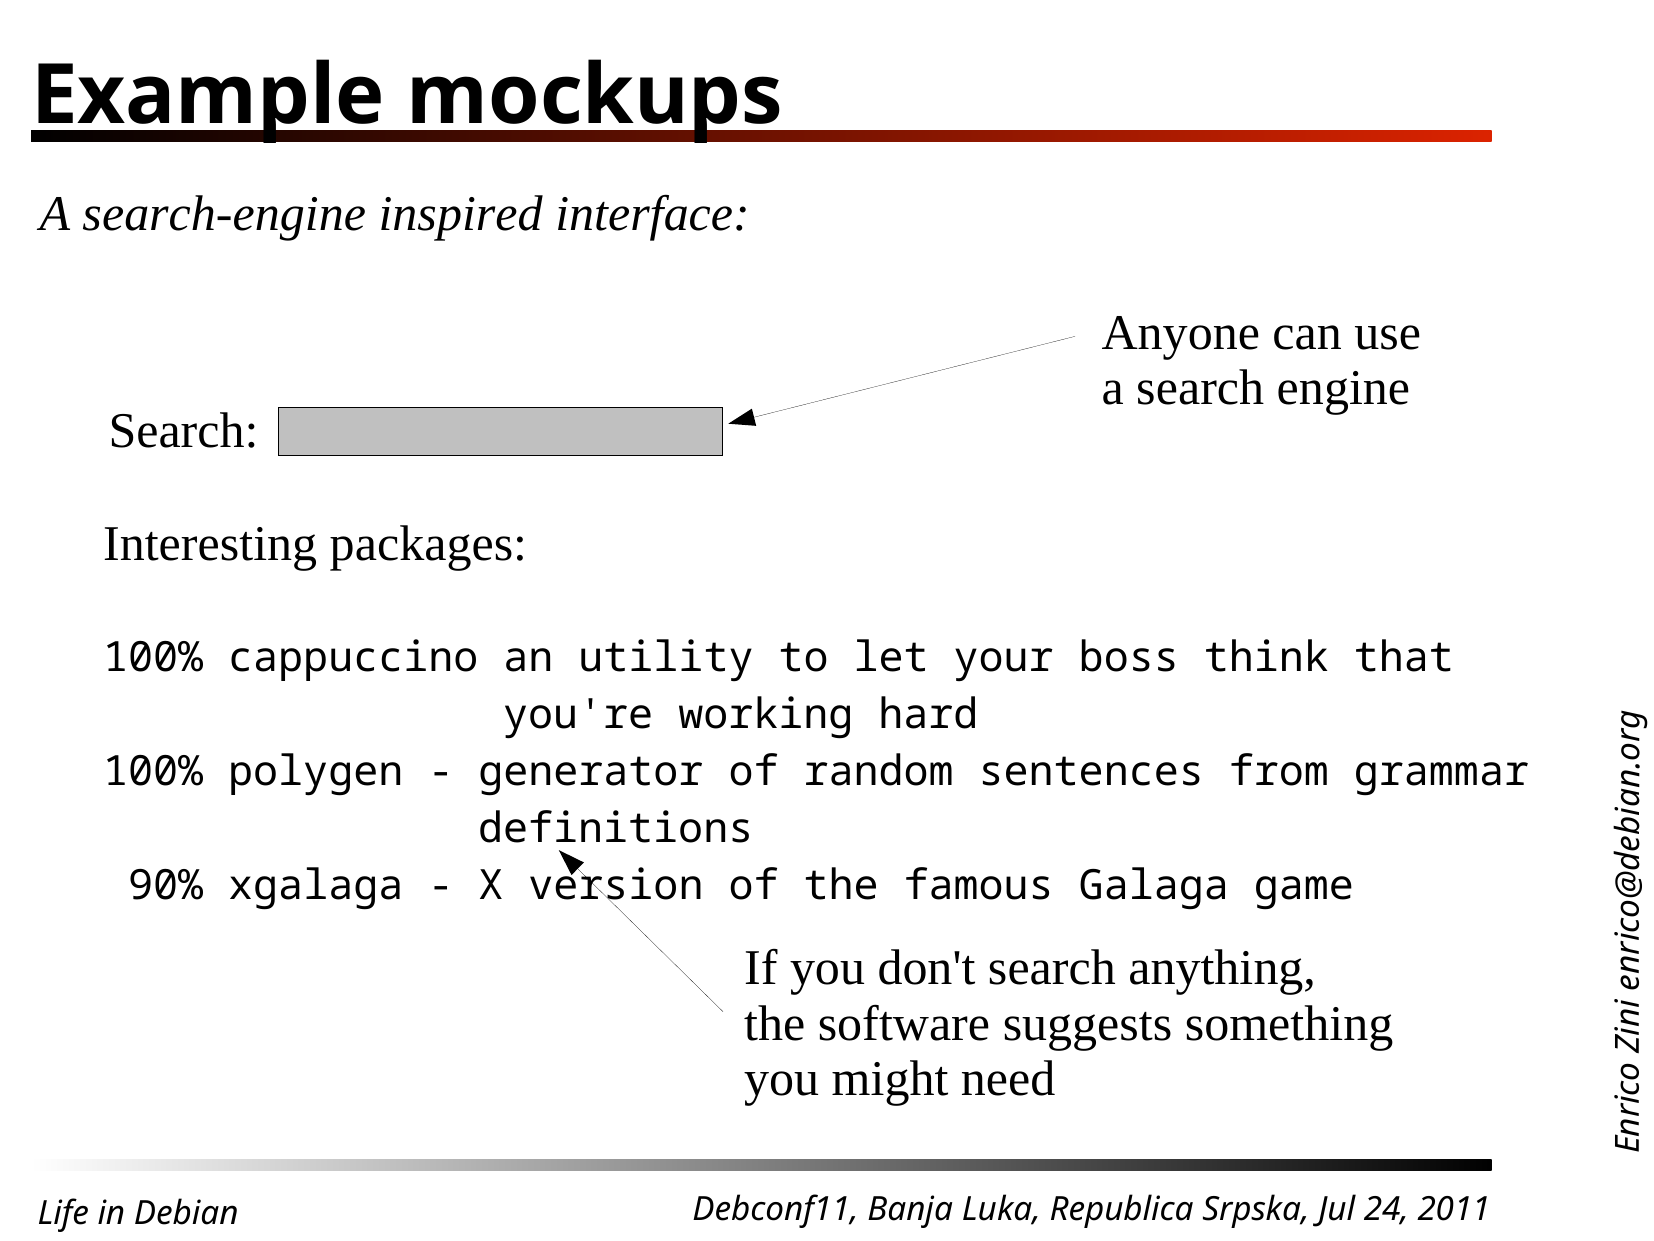

Example mockups
A search-engine inspired interface:
Anyone can use
a search engine
Search:
Interesting packages:
100% cappuccino an utility to let your boss think that
 you're working hard
100% polygen - generator of random sentences from grammar
 definitions
 90% xgalaga - X version of the famous Galaga game
If you don't search anything,
the software suggests something
you might need